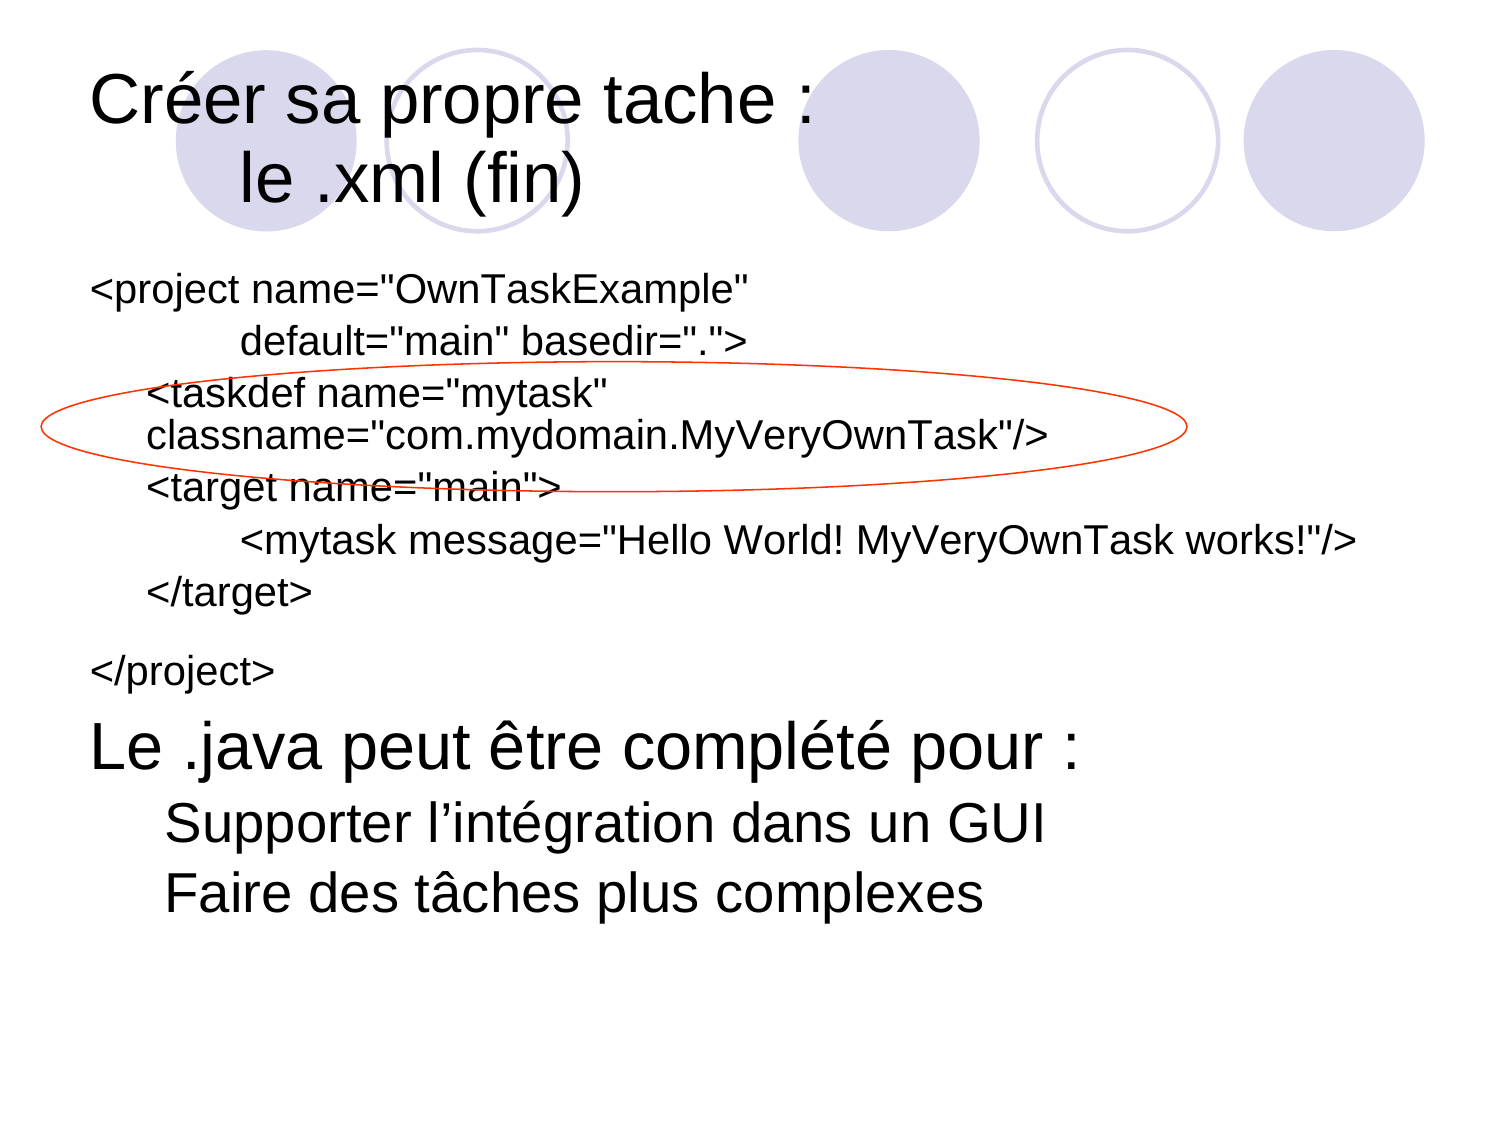

# Créer sa propre tache : le .xml (fin)
<project name="OwnTaskExample"
		default="main" basedir=".">
	<taskdef name="mytask" 	classname="com.mydomain.MyVeryOwnTask"/>
	<target name="main">
		<mytask message="Hello World! MyVeryOwnTask works!"/>
	</target>
</project>
Le .java peut être complété pour :
Supporter l’intégration dans un GUI
Faire des tâches plus complexes